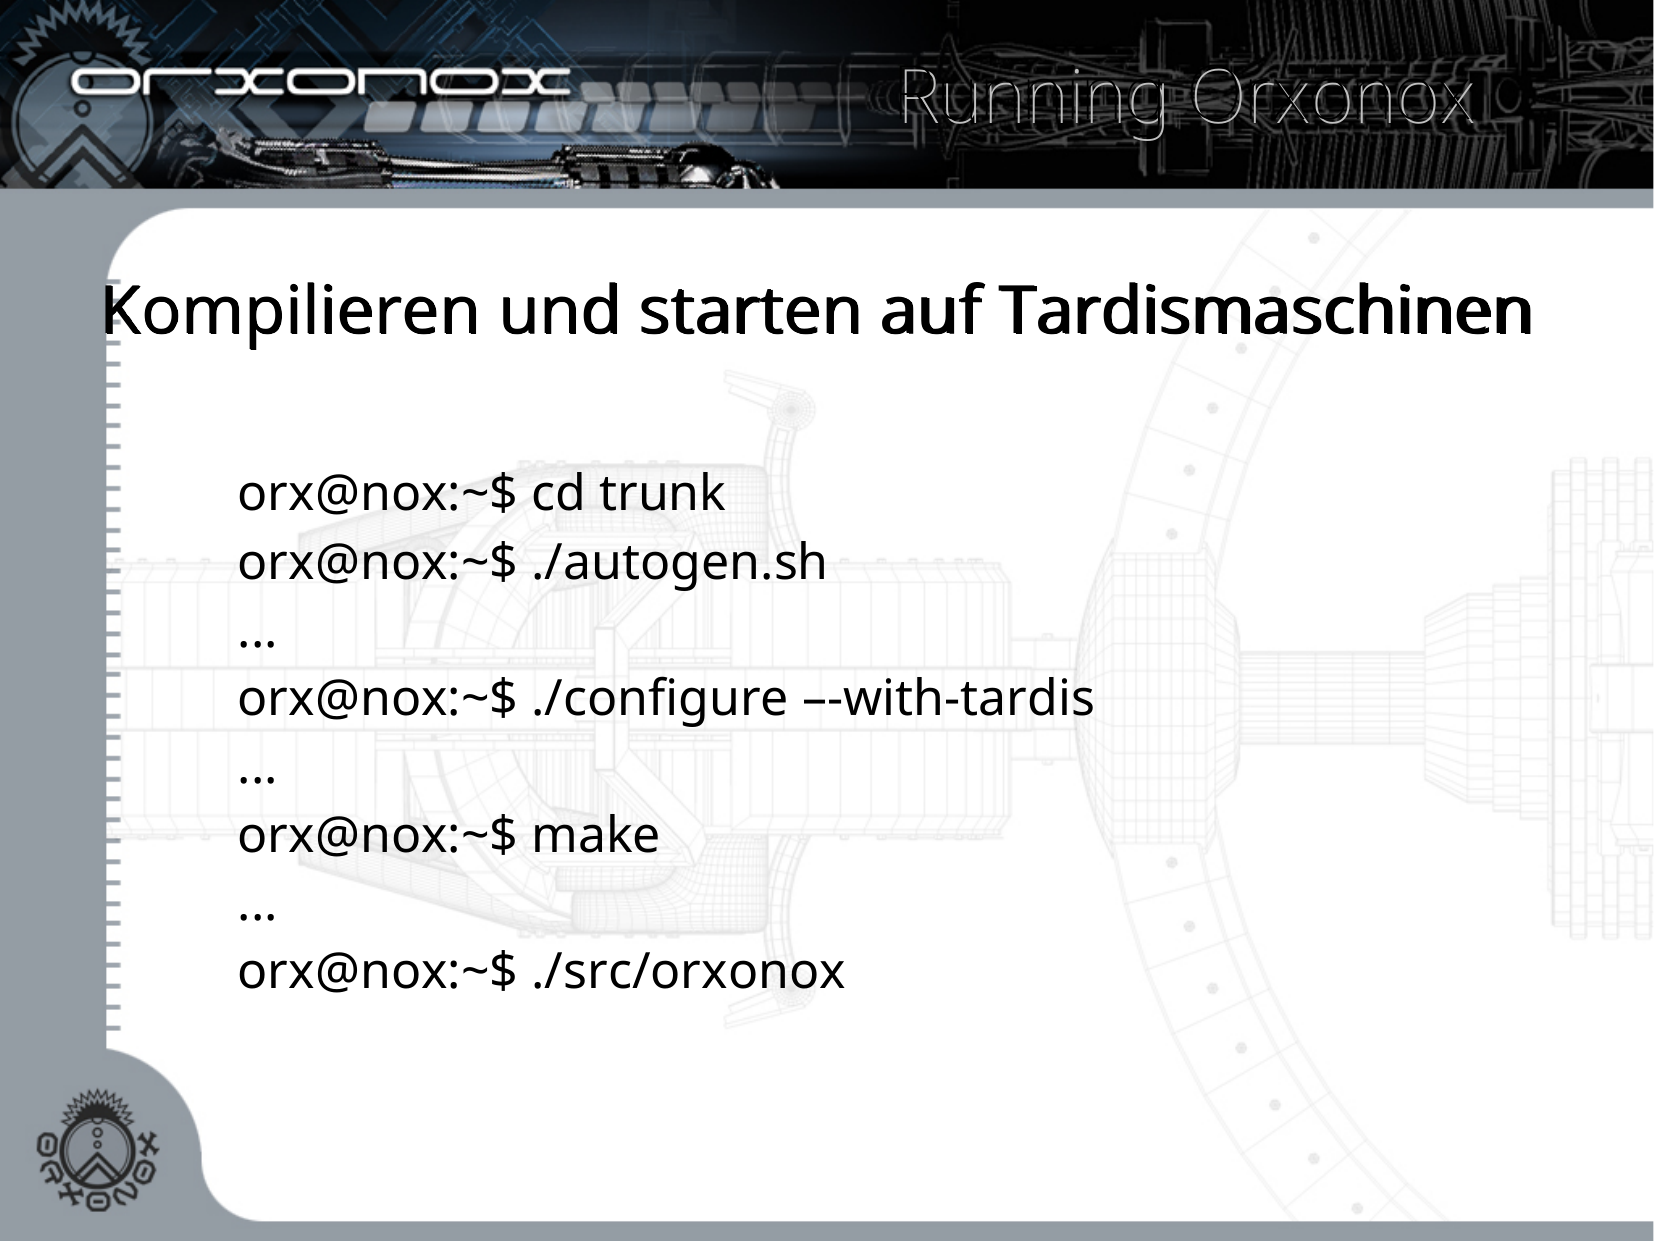

Running Orxonox
Kompilieren und starten auf Tardismaschinen
orx@nox:~$ cd trunk
orx@nox:~$ ./autogen.sh
...
orx@nox:~$ ./configure –-with-tardis
...
orx@nox:~$ make
...
orx@nox:~$ ./src/orxonox